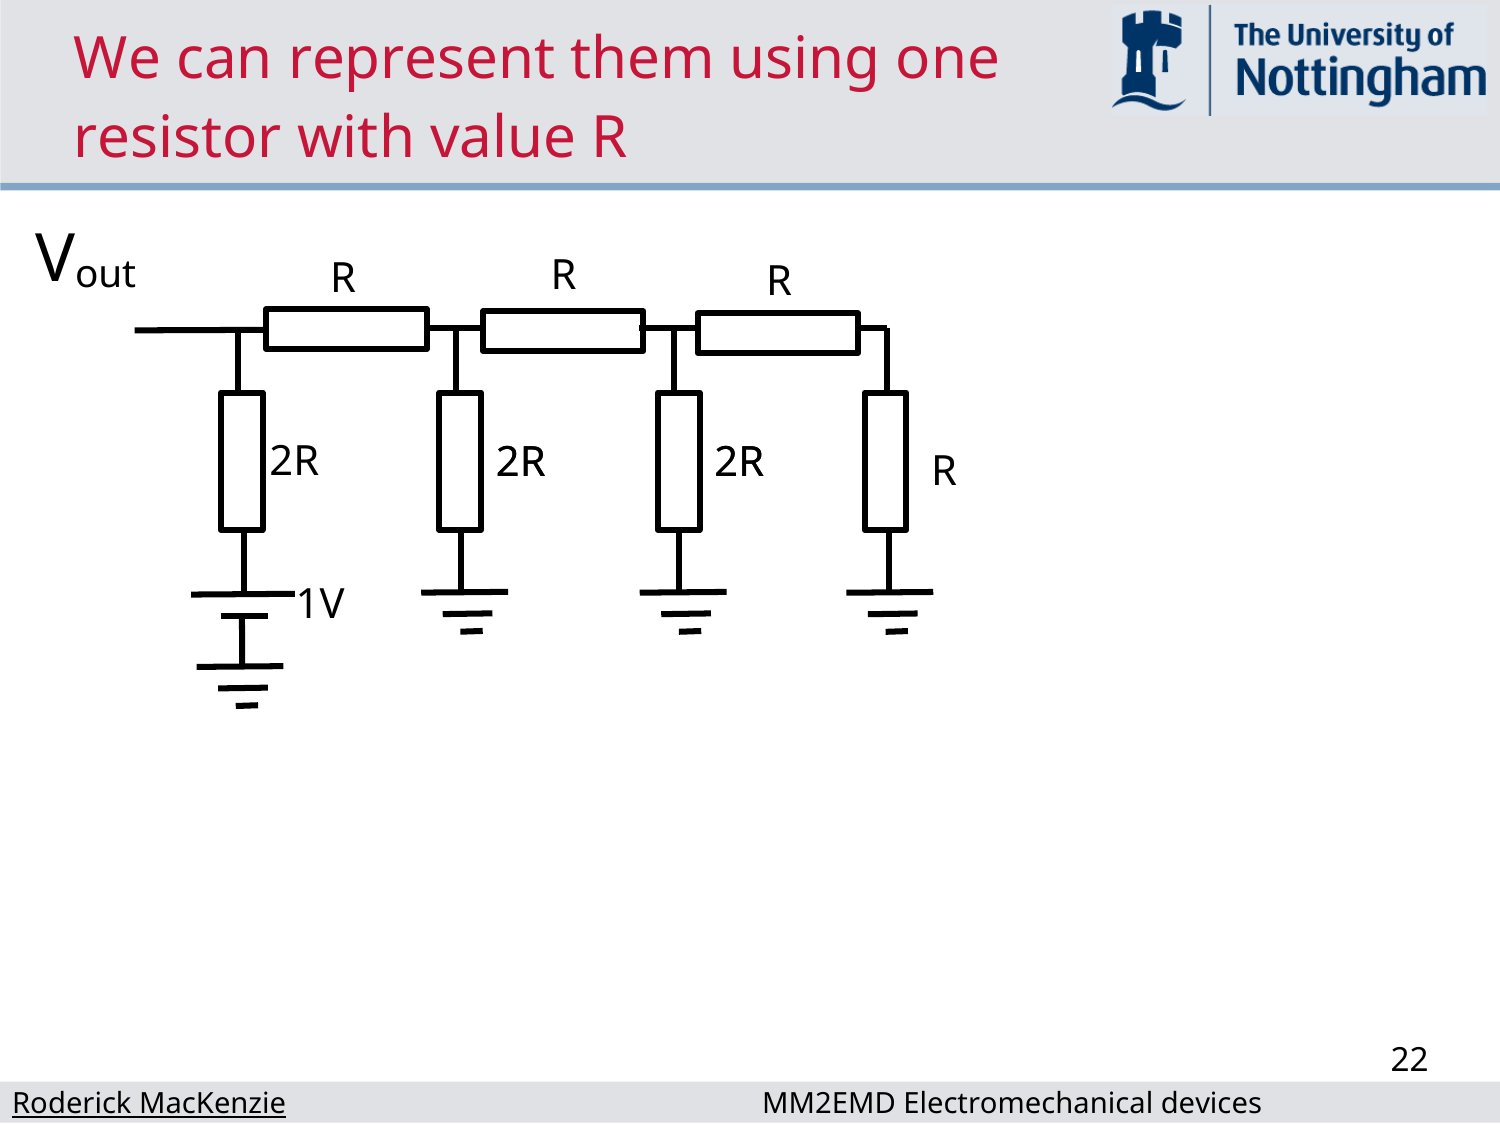

# We can represent them using one resistor with value R
Vout
R
R
R
2R
2R
2R
2R
2R
R
1V